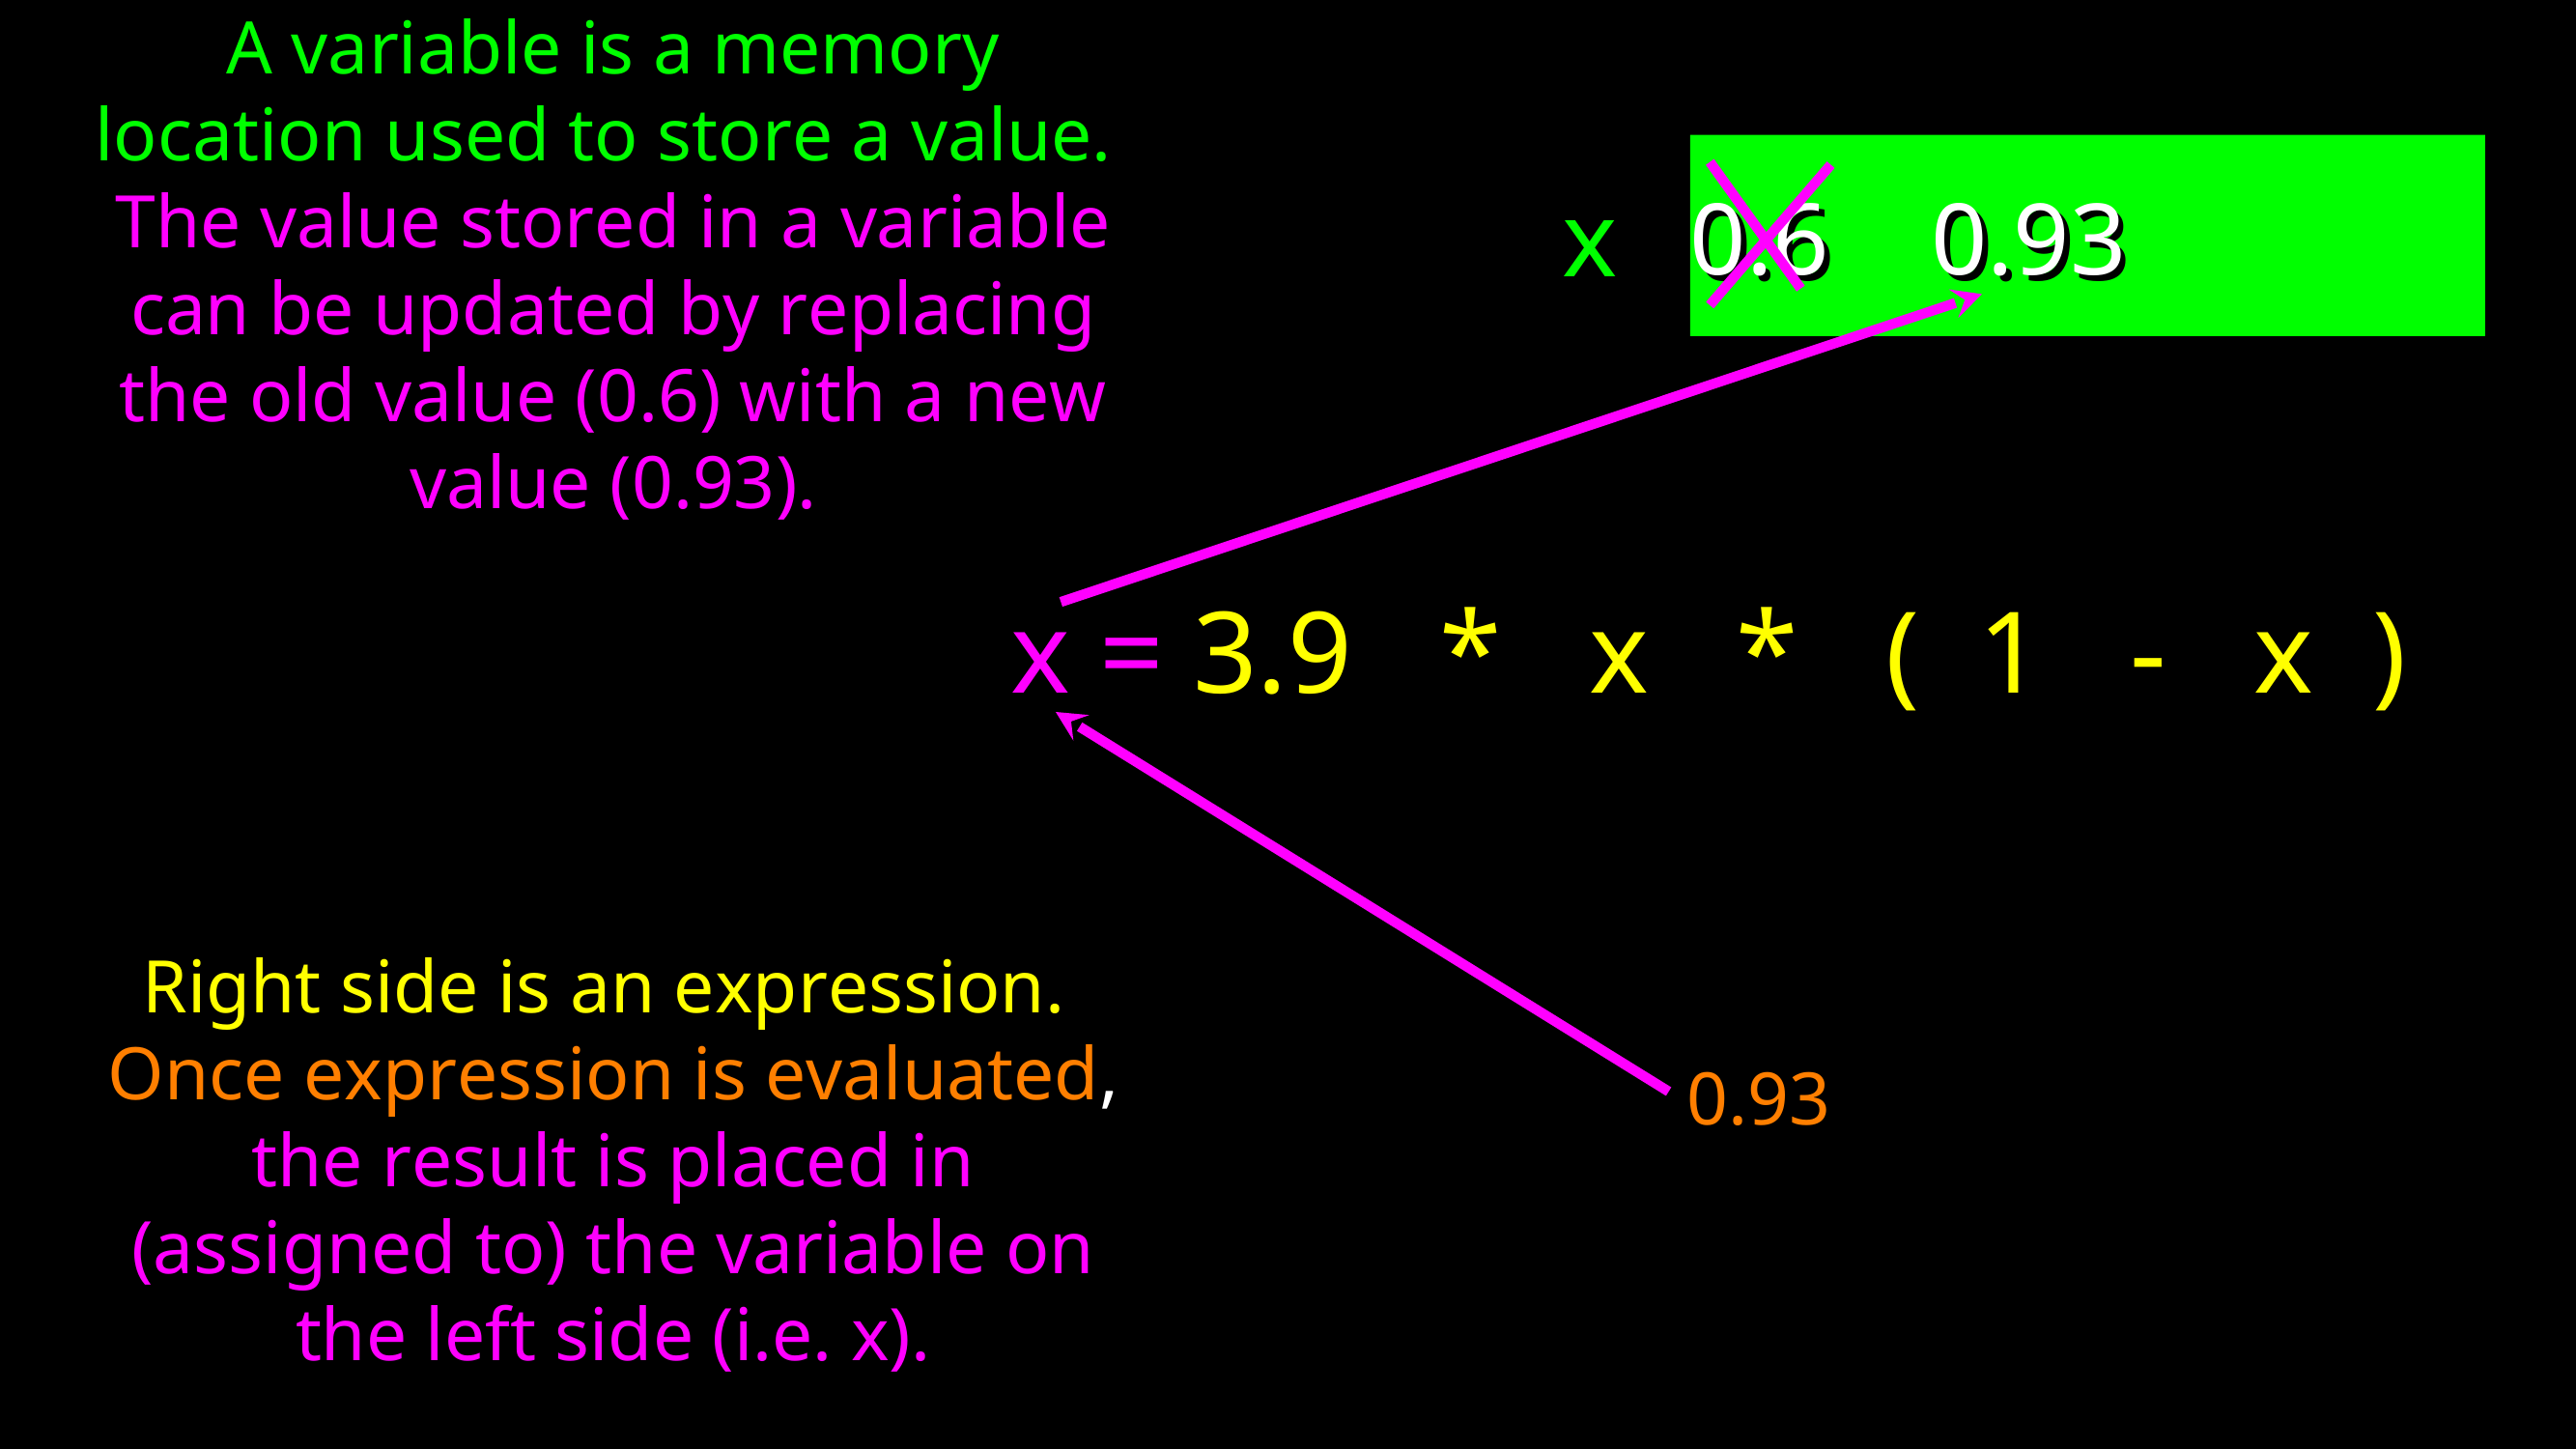

A variable is a memory location used to store a value. The value stored in a variable can be updated by replacing the old value (0.6) with a new value (0.93).
0.6 0.93
x
x = 3.9 * x * ( 1 - x )
Right side is an expression. Once expression is evaluated, the result is placed in (assigned to) the variable on the left side (i.e. x).
0.93